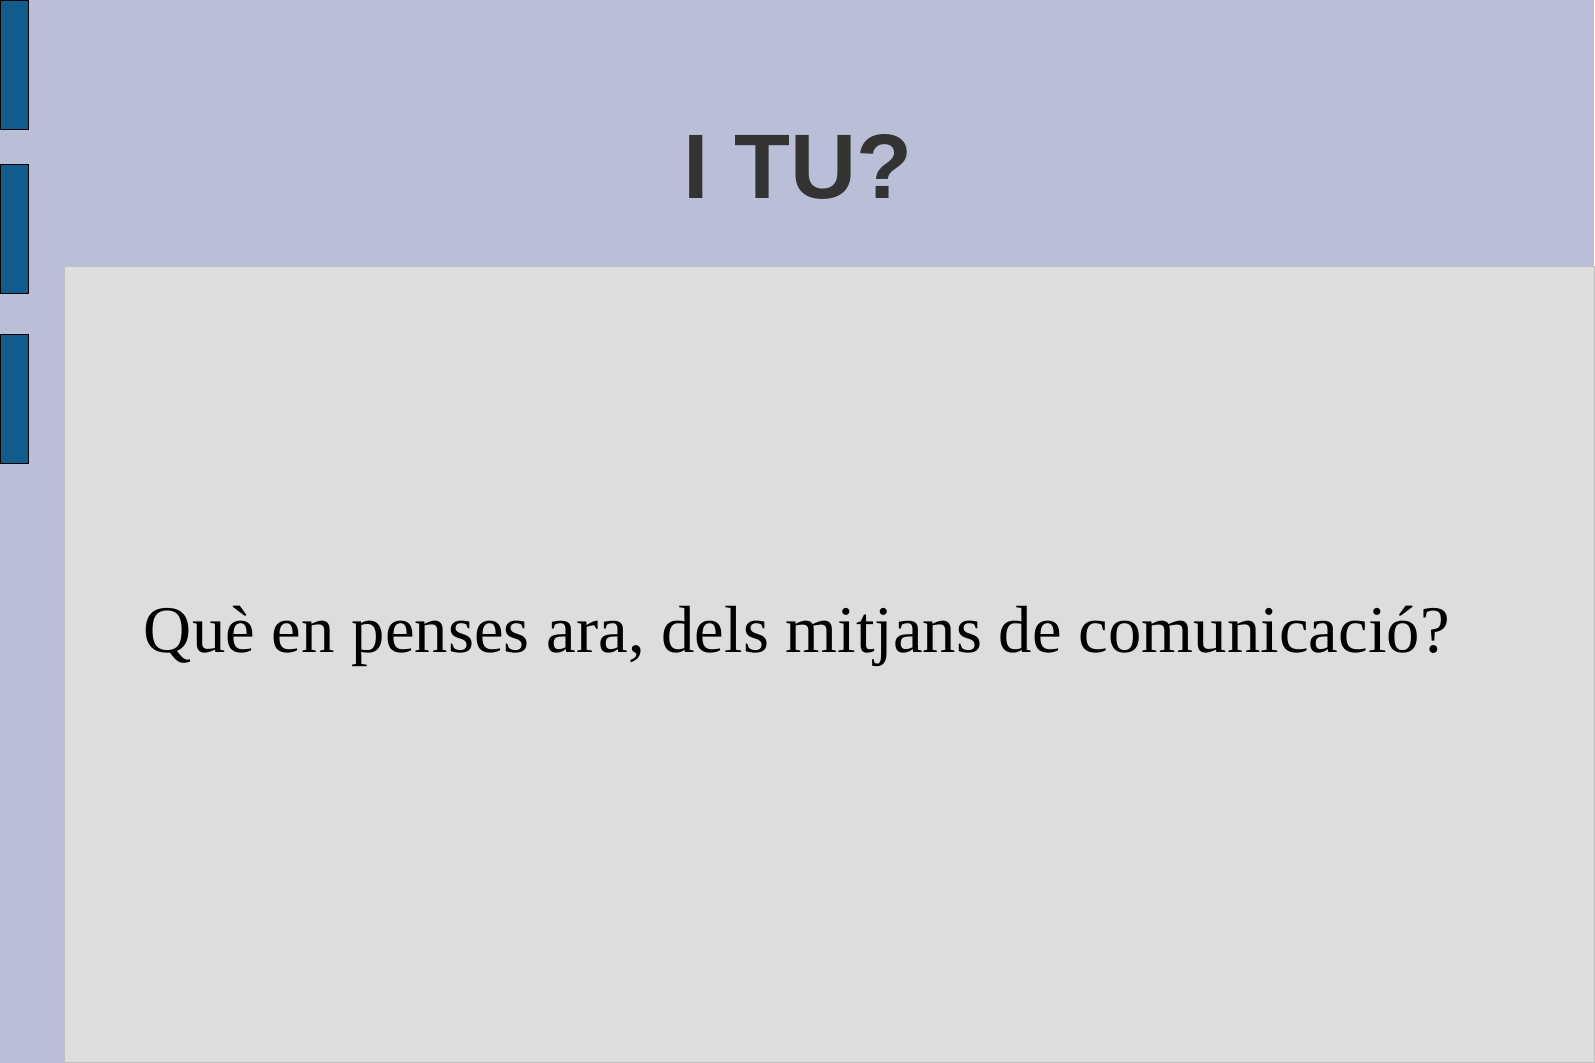

# I TU?
Què en penses ara, dels mitjans de comunicació?